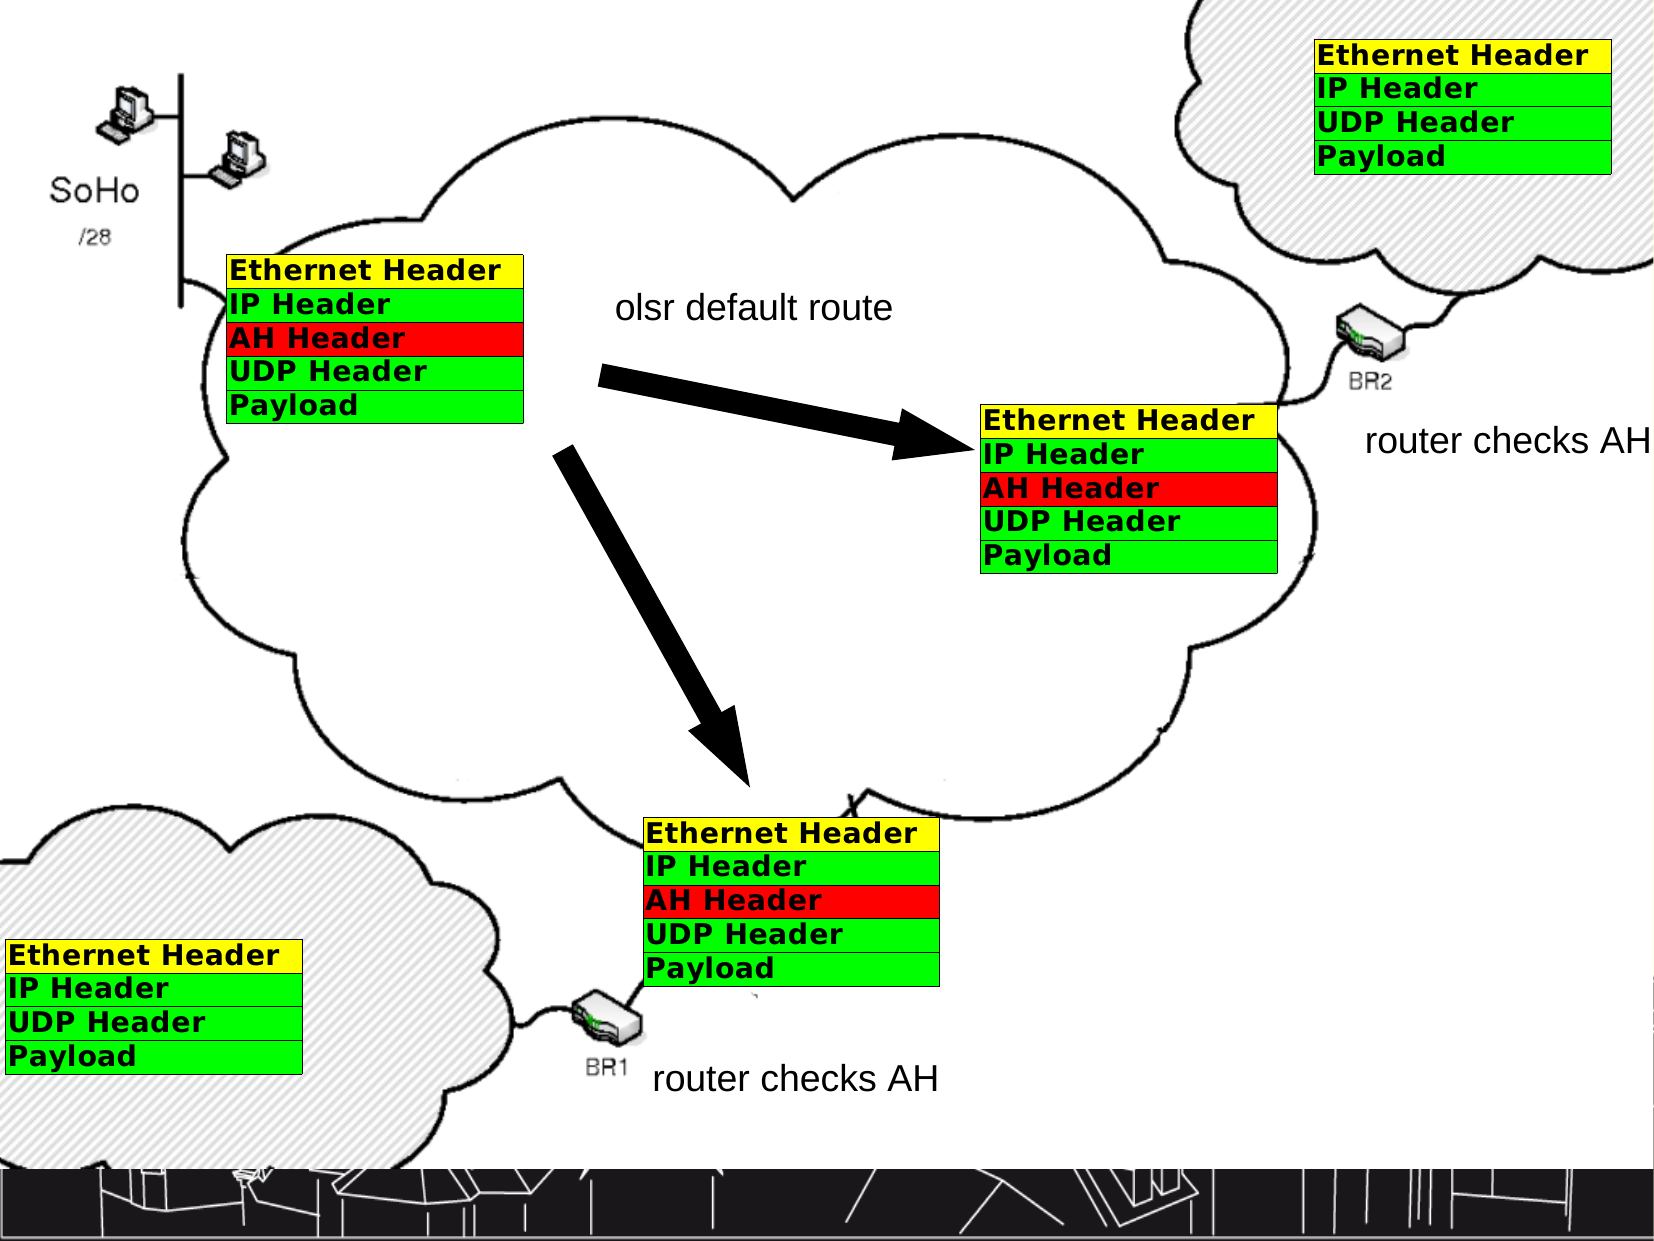

olsr default route
router checks AH
router checks AH